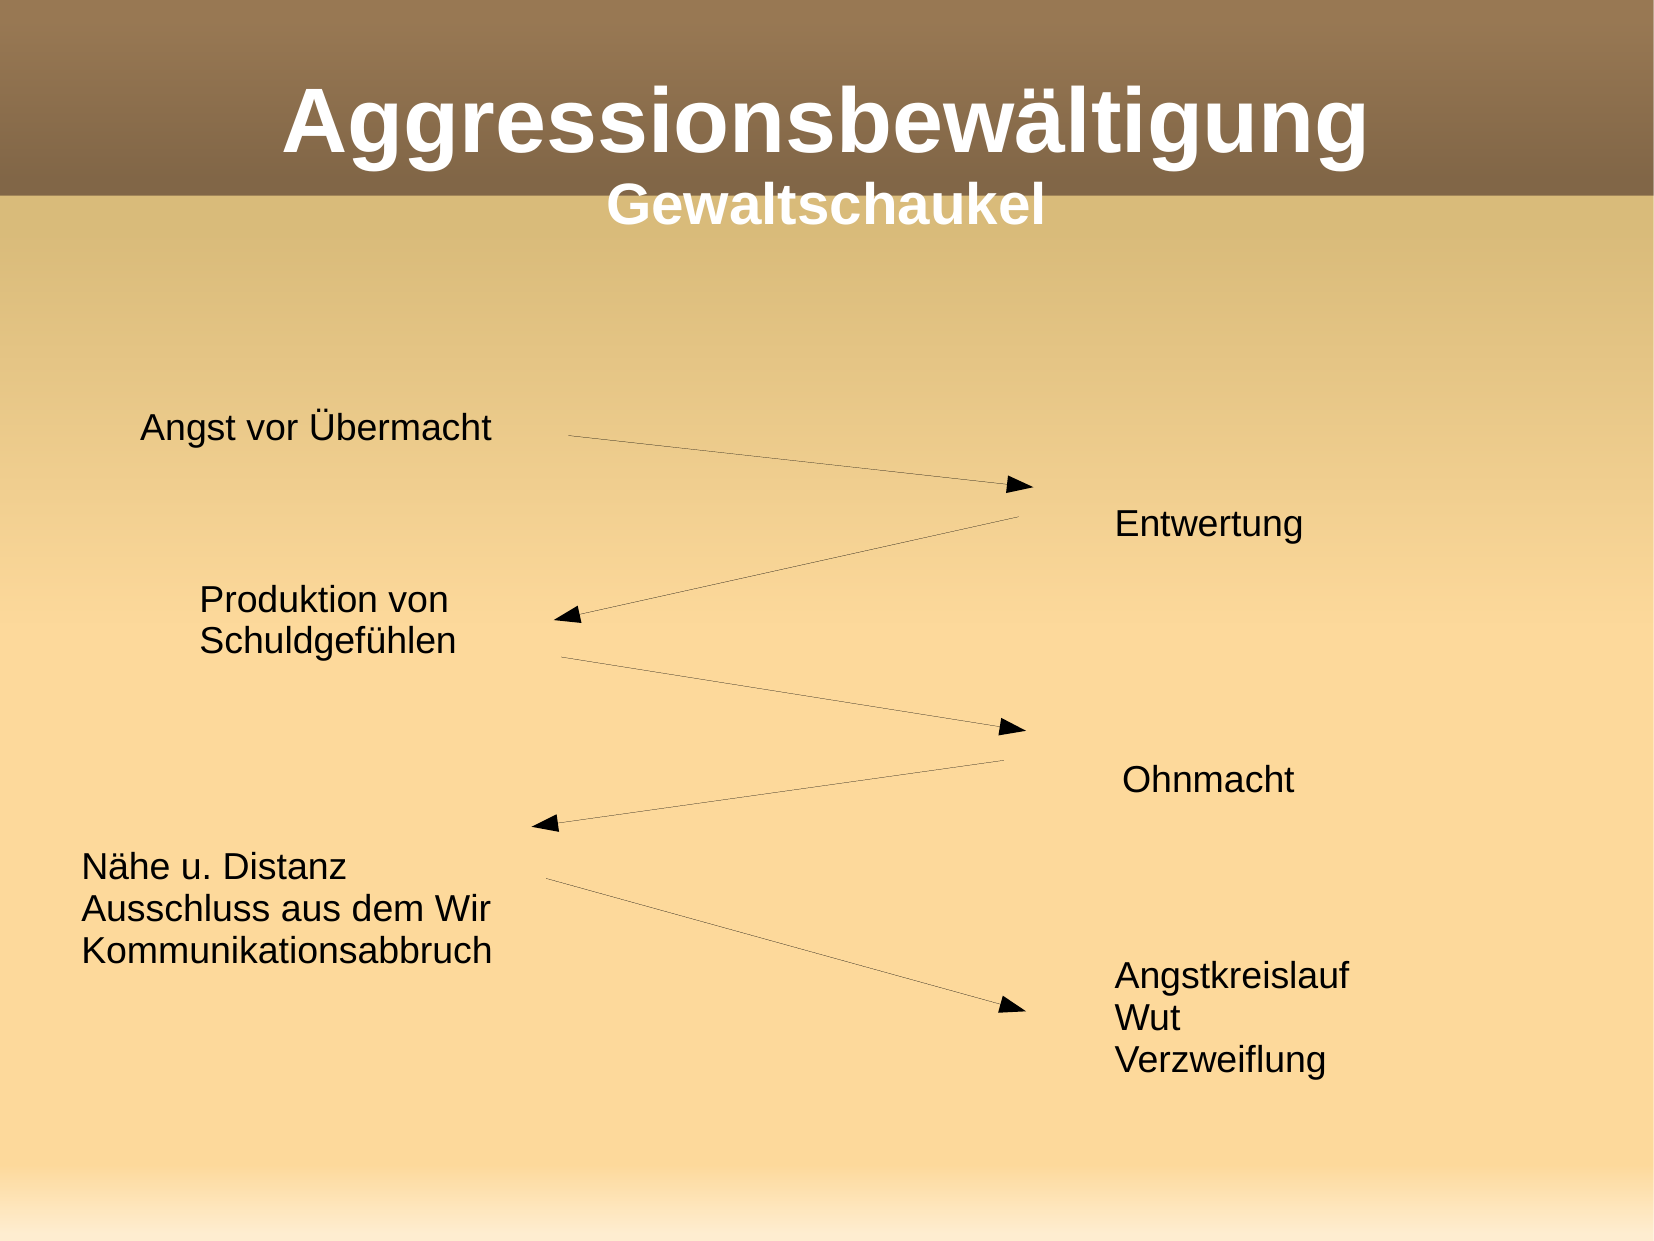

# Aggressionsbewältigung Gewaltschaukel
Angst vor Übermacht
Entwertung
Produktion von Schuldgefühlen
Ohnmacht
Nähe u. Distanz
Ausschluss aus dem Wir
Kommunikationsabbruch
Angstkreislauf
Wut
Verzweiflung